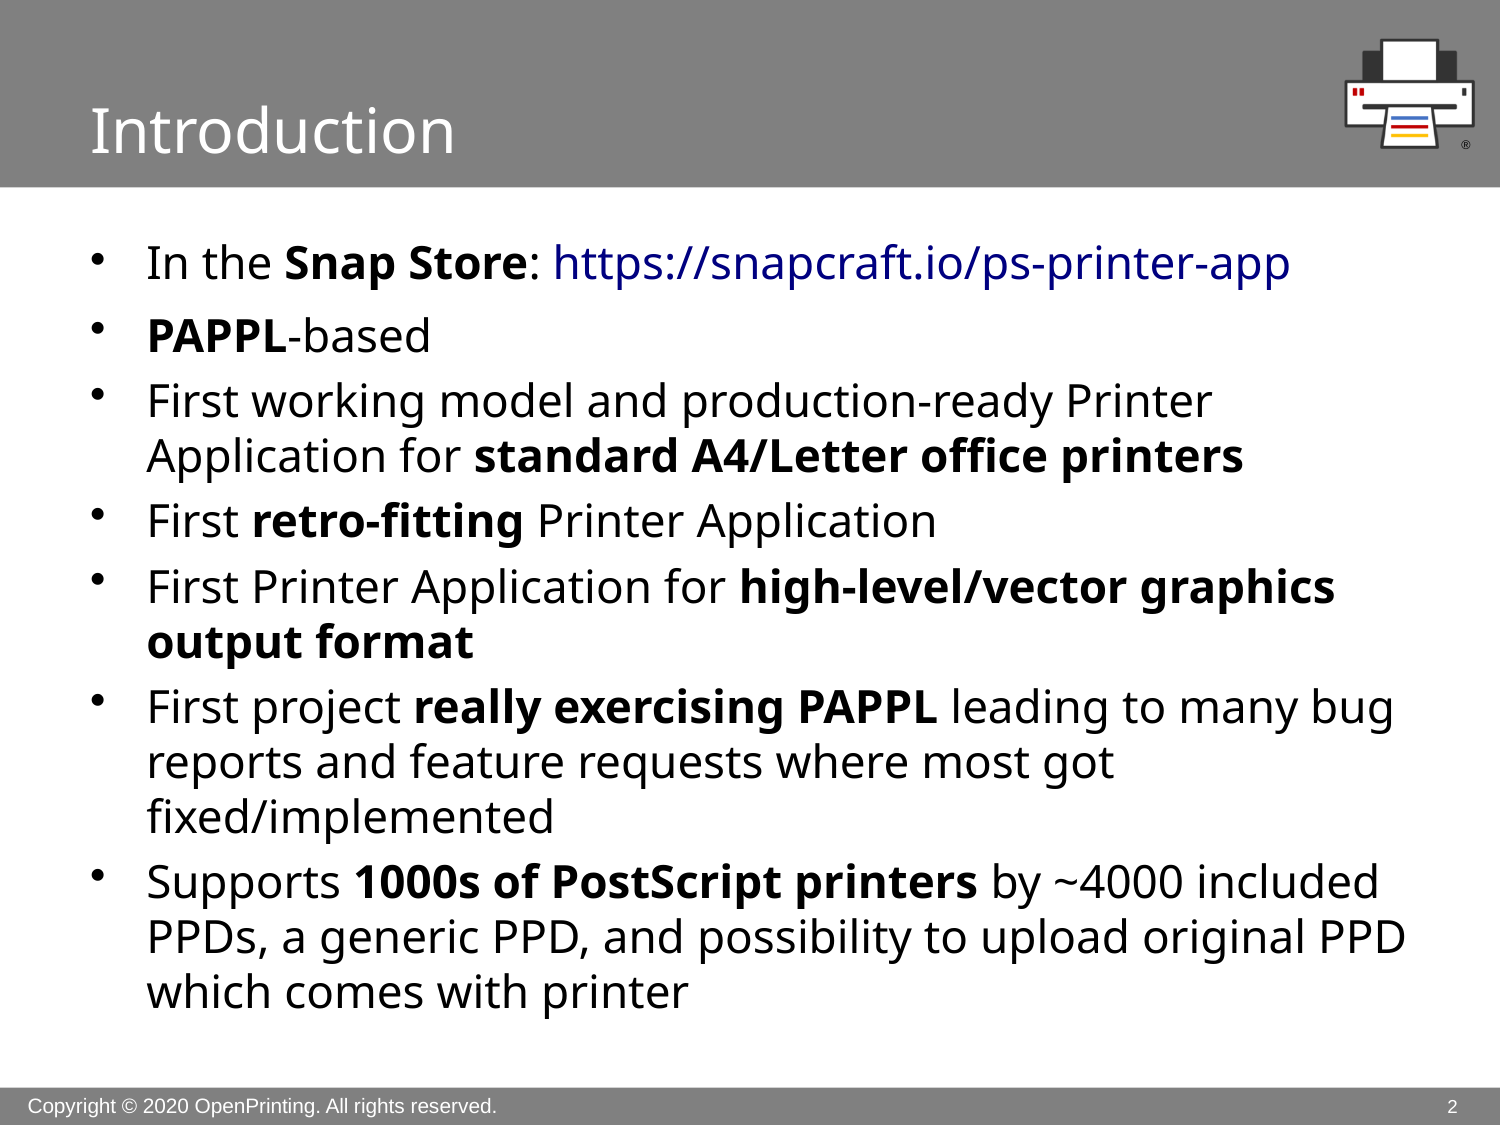

Introduction
# In the Snap Store: https://snapcraft.io/ps-printer-app
PAPPL-based
First working model and production-ready Printer Application for standard A4/Letter office printers
First retro-fitting Printer Application
First Printer Application for high-level/vector graphics output format
First project really exercising PAPPL leading to many bug reports and feature requests where most got fixed/implemented
Supports 1000s of PostScript printers by ~4000 included PPDs, a generic PPD, and possibility to upload original PPD which comes with printer